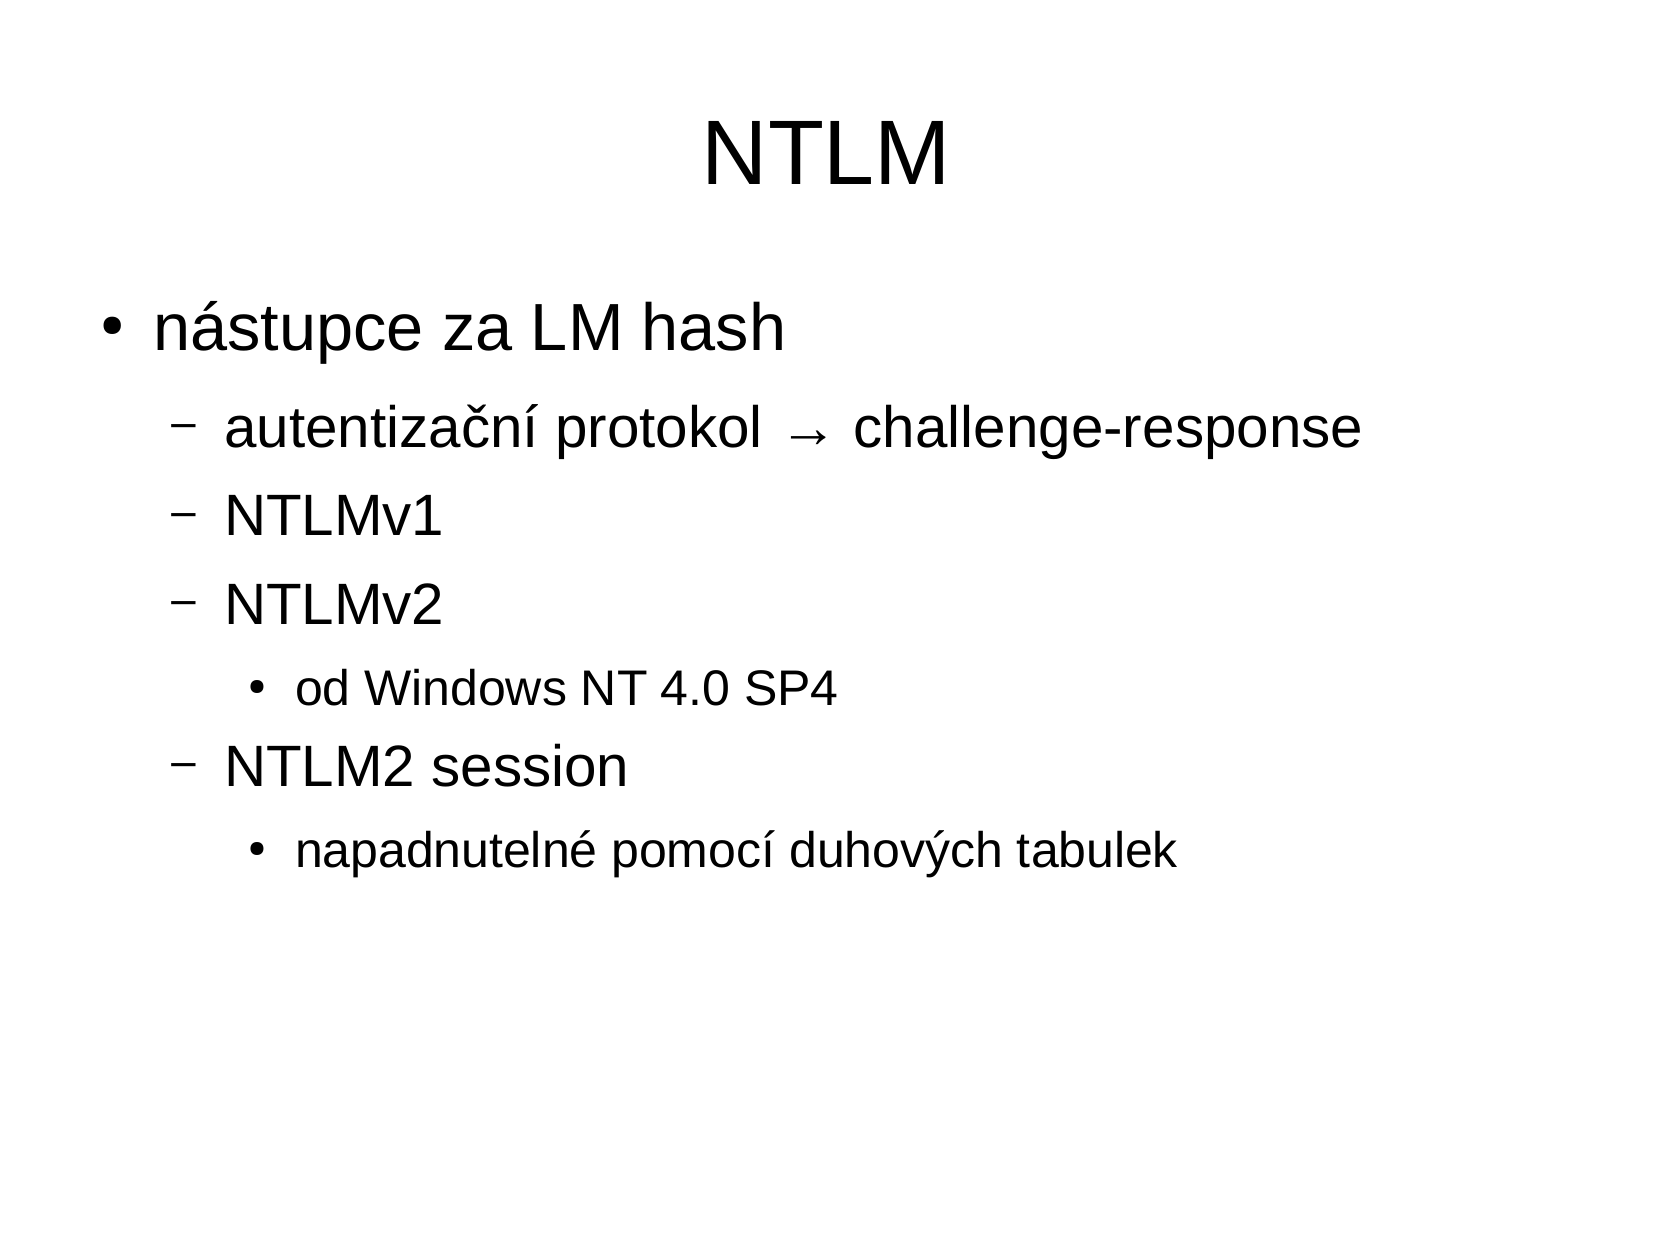

# NTLM
nástupce za LM hash
autentizační protokol → challenge-response
NTLMv1
NTLMv2
od Windows NT 4.0 SP4
NTLM2 session
napadnutelné pomocí duhových tabulek